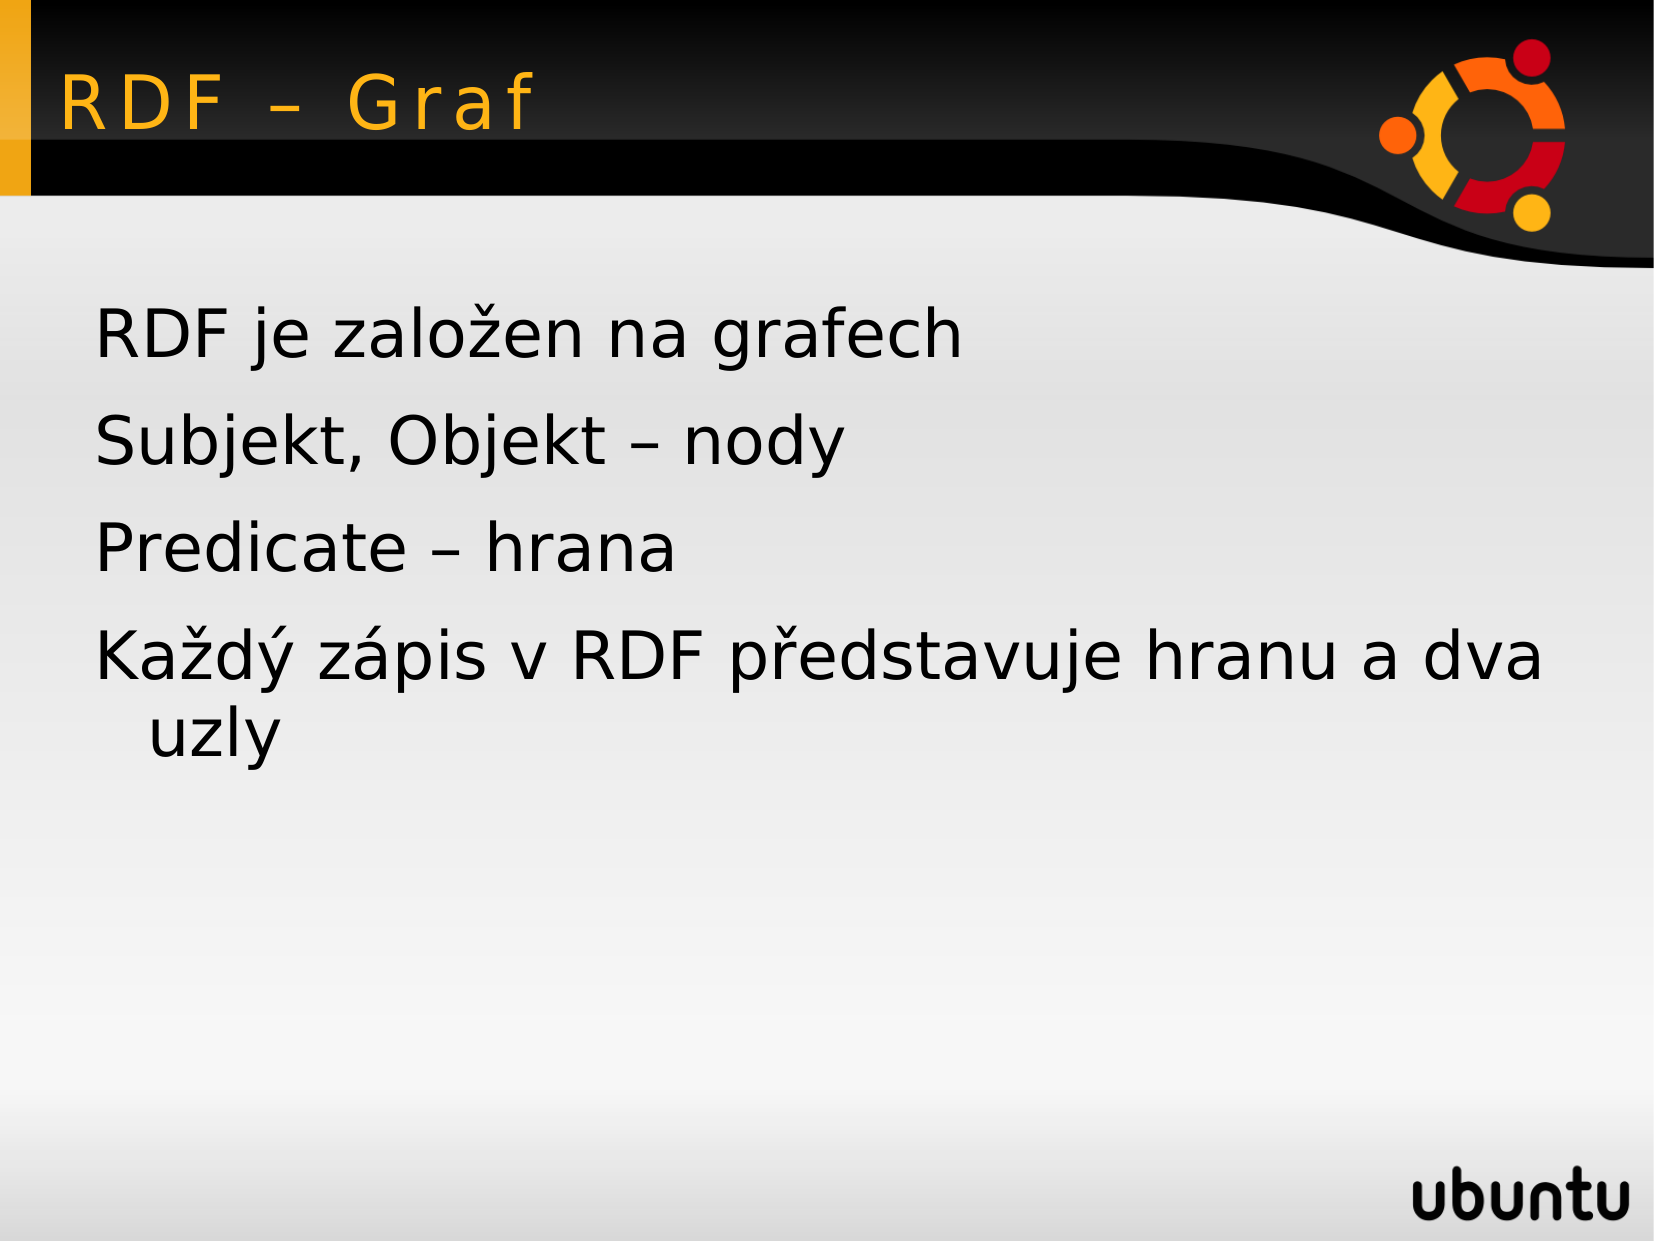

# RDF – Graf
RDF je založen na grafech
Subjekt, Objekt – nody
Predicate – hrana
Každý zápis v RDF představuje hranu a dva uzly